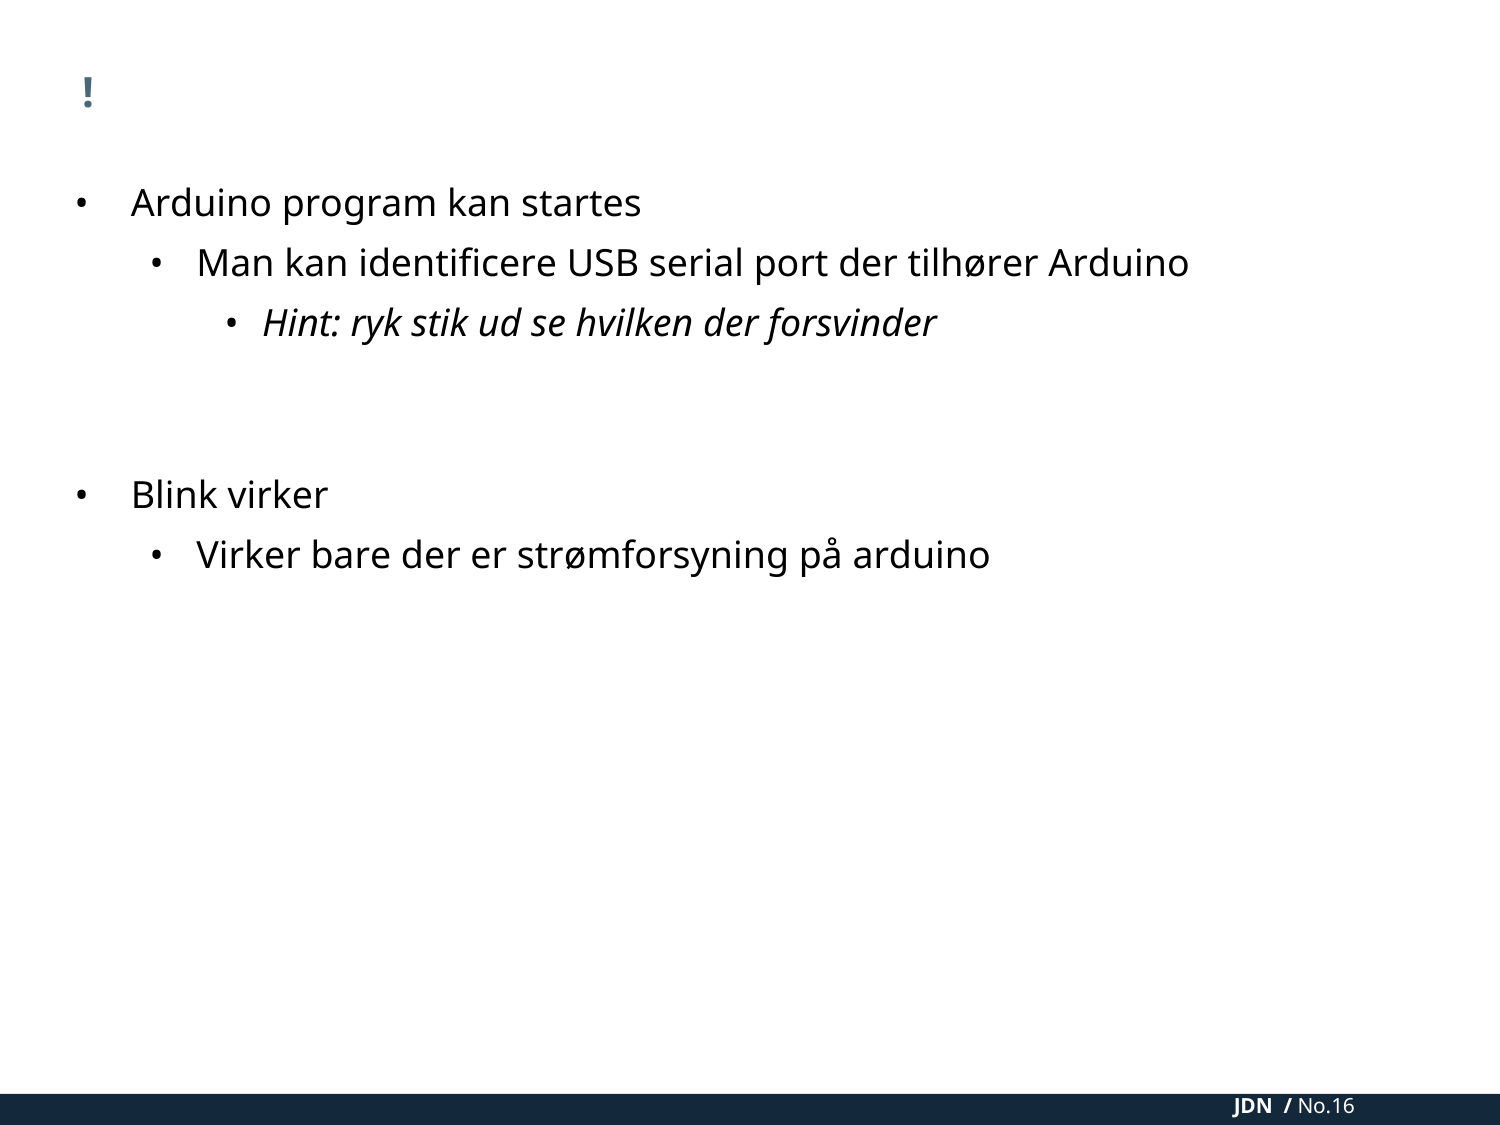

# !
Arduino program kan startes
Man kan identificere USB serial port der tilhører Arduino
Hint: ryk stik ud se hvilken der forsvinder
Blink virker
Virker bare der er strømforsyning på arduino